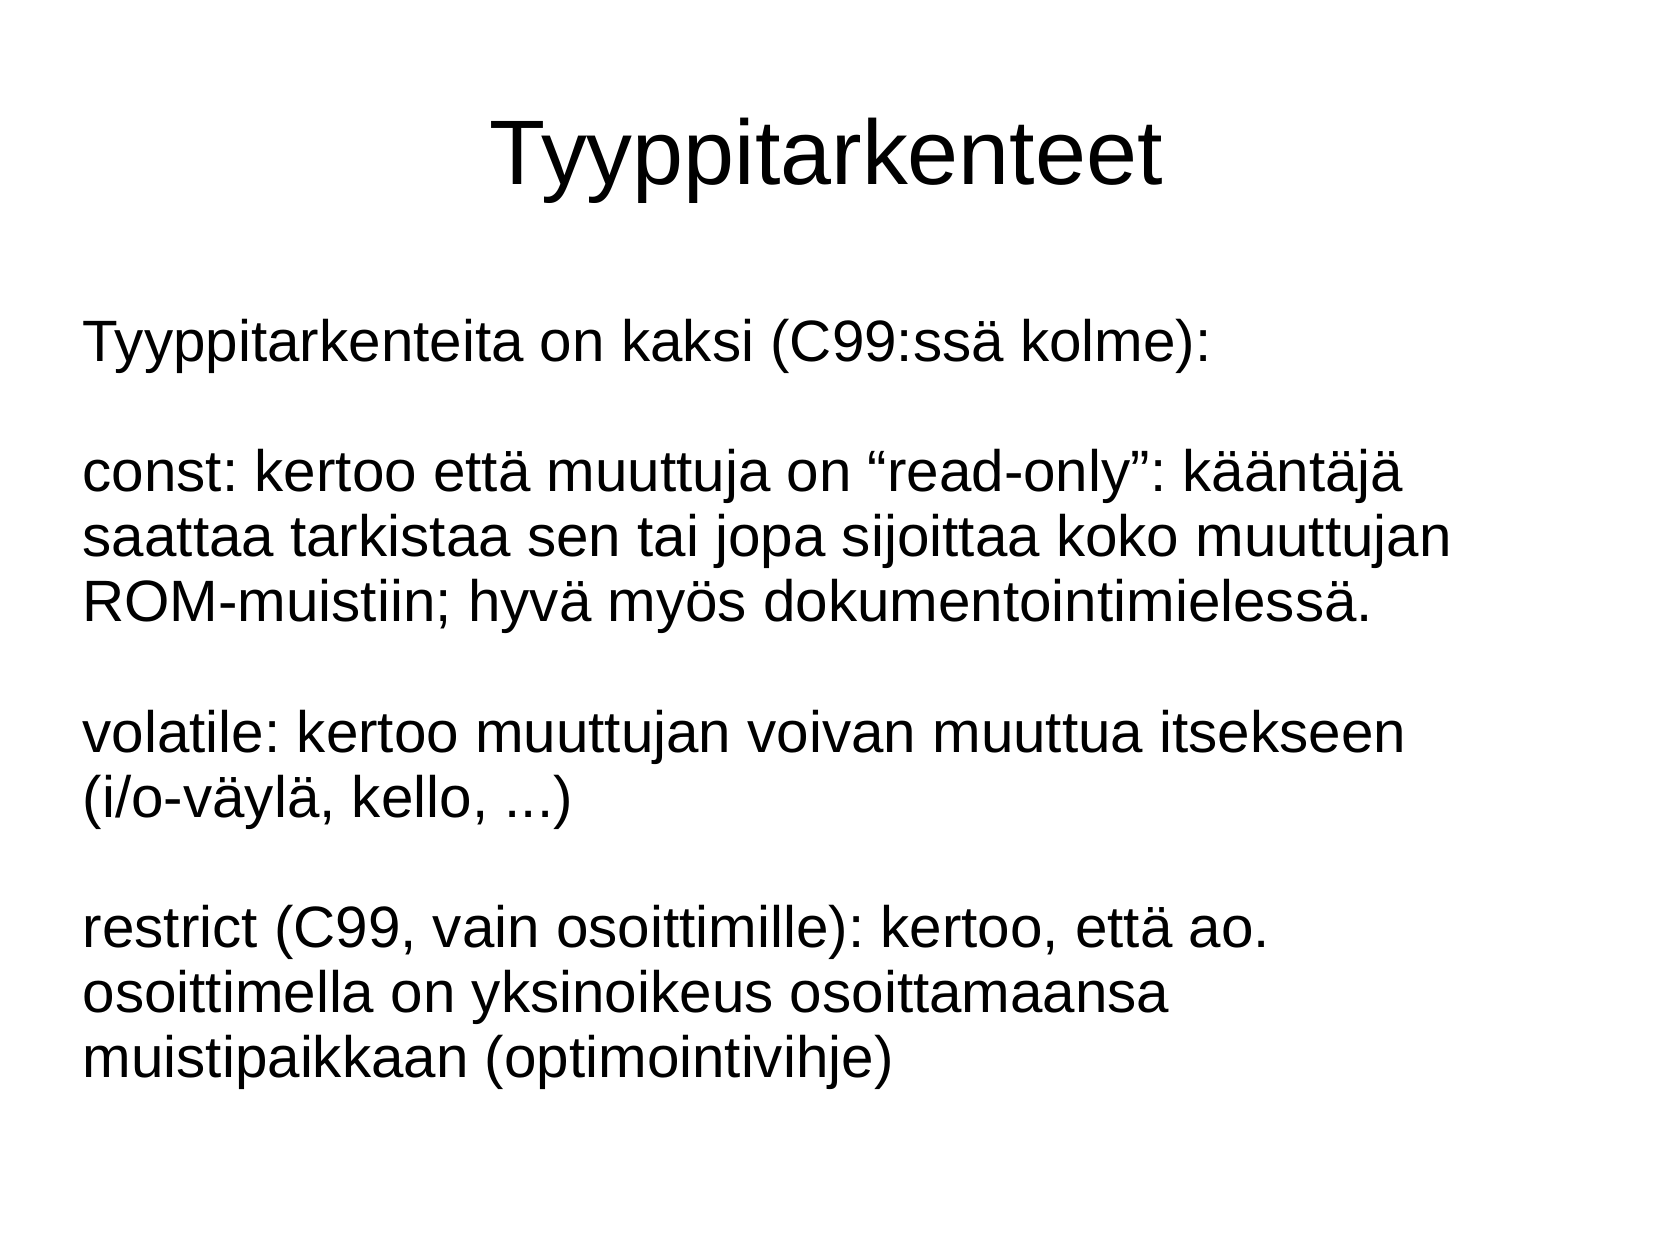

# Tyyppitarkenteet
Tyyppitarkenteita on kaksi (C99:ssä kolme):
const: kertoo että muuttuja on “read-only”: kääntäjä saattaa tarkistaa sen tai jopa sijoittaa koko muuttujan ROM-muistiin; hyvä myös dokumentointimielessä.
volatile: kertoo muuttujan voivan muuttua itsekseen
(i/o-väylä, kello, ...)
restrict (C99, vain osoittimille): kertoo, että ao. osoittimella on yksinoikeus osoittamaansa muistipaikkaan (optimointivihje)